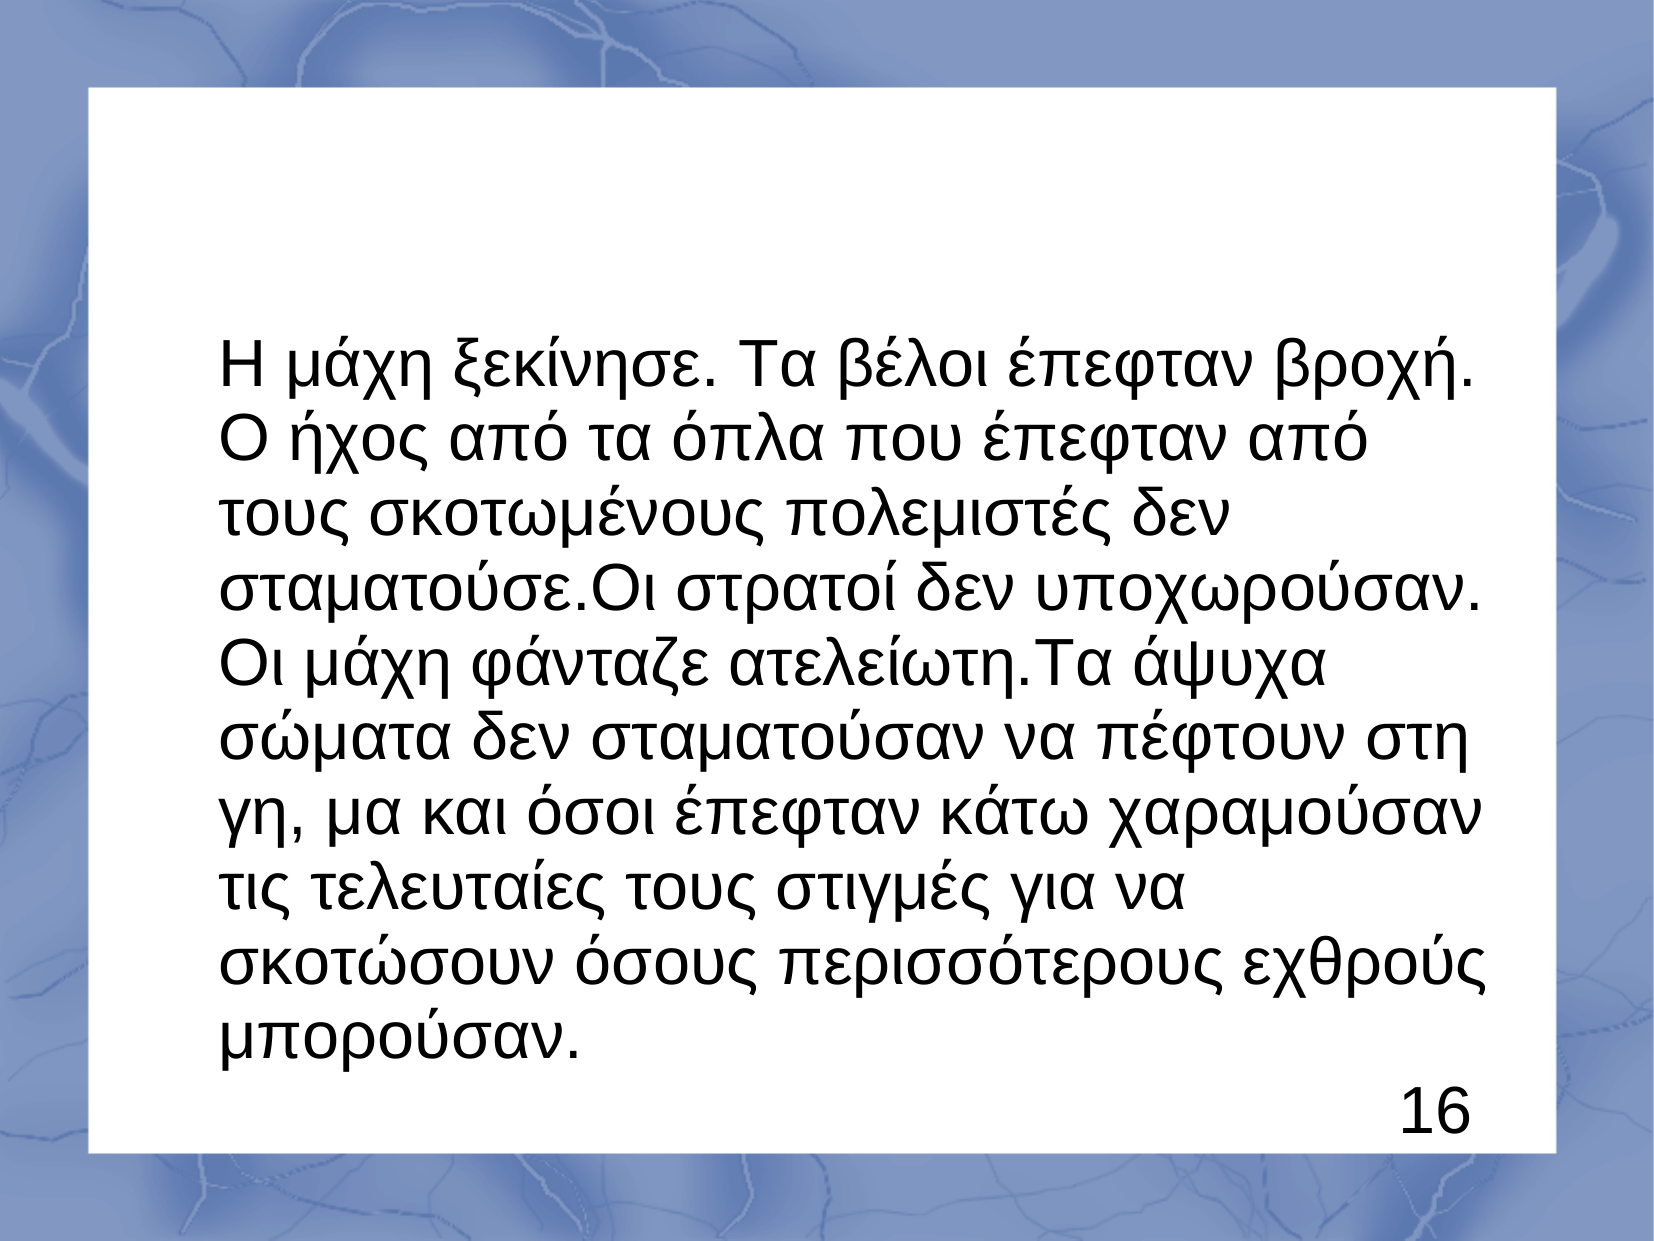

#
Η μάχη ξεκίνησε. Τα βέλοι έπεφταν βροχή. Ο ήχος από τα όπλα που έπεφταν από τους σκοτωμένους πολεμιστές δεν σταματούσε.Οι στρατοί δεν υποχωρούσαν. Οι μάχη φάνταζε ατελείωτη.Τα άψυχα σώματα δεν σταματούσαν να πέφτουν στη γη, μα και όσοι έπεφταν κάτω χαραμούσαν τις τελευταίες τους στιγμές για να σκοτώσουν όσους περισσότερους εχθρούς μπορούσαν. 16